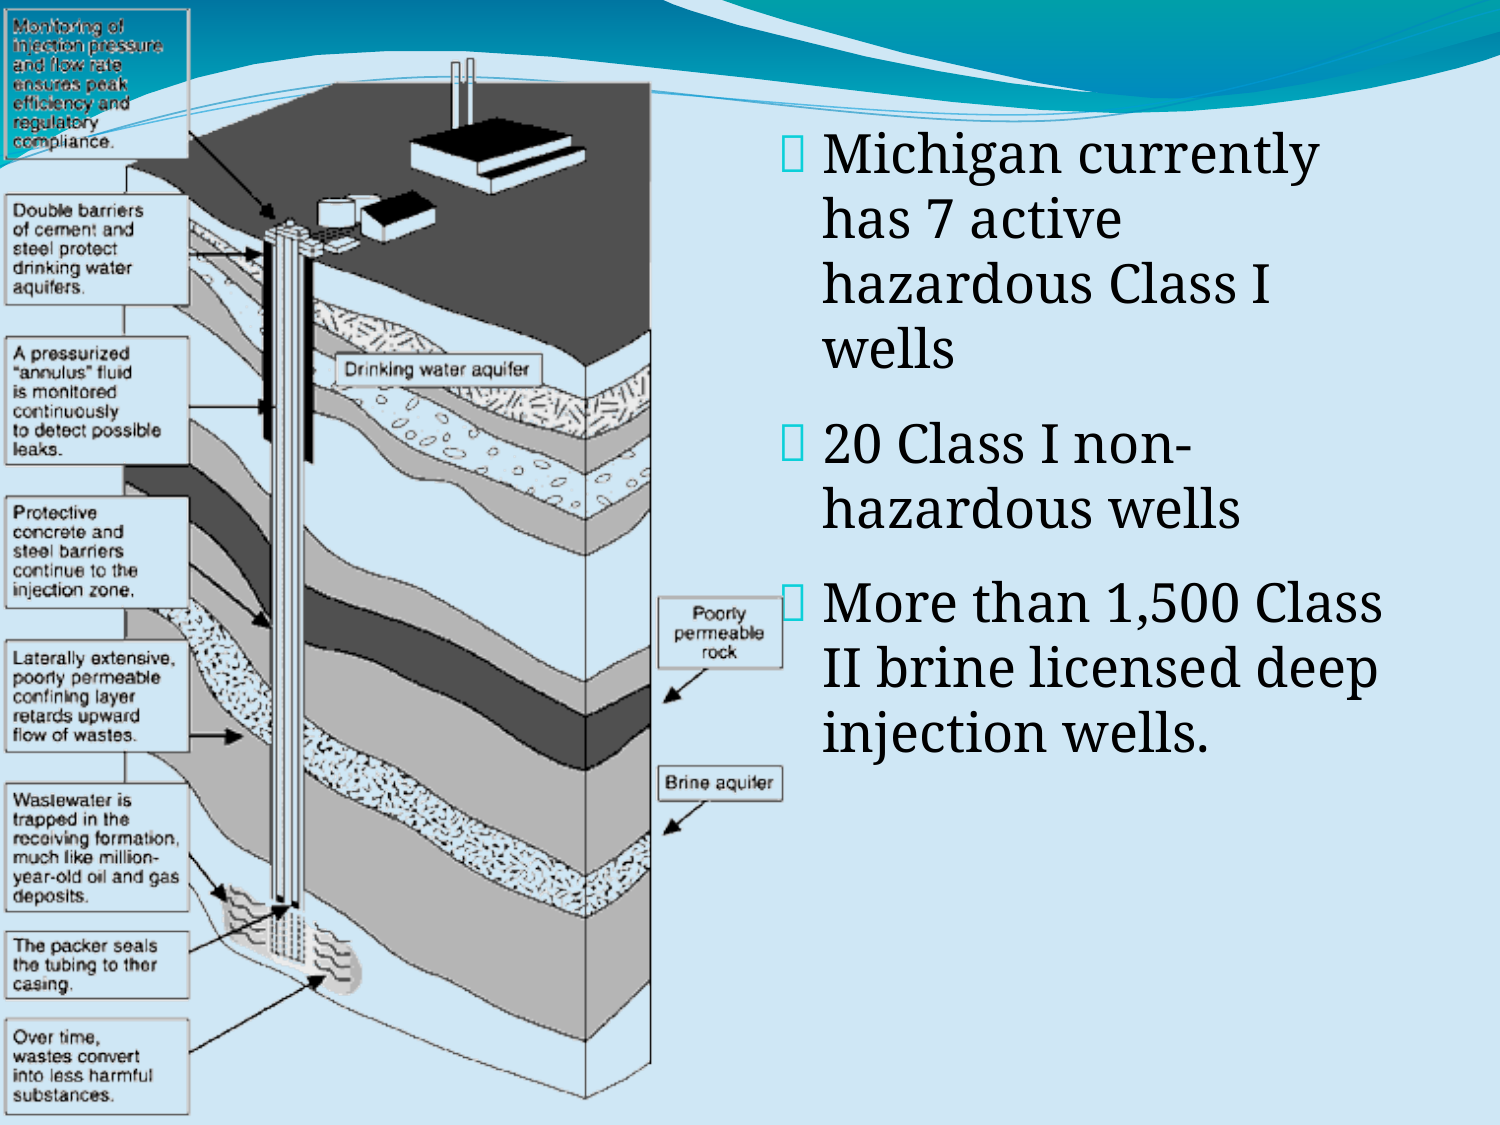

Michigan currently has 7 active hazardous Class I wells
20 Class I non-hazardous wells
More than 1,500 Class II brine licensed deep injection wells.
#